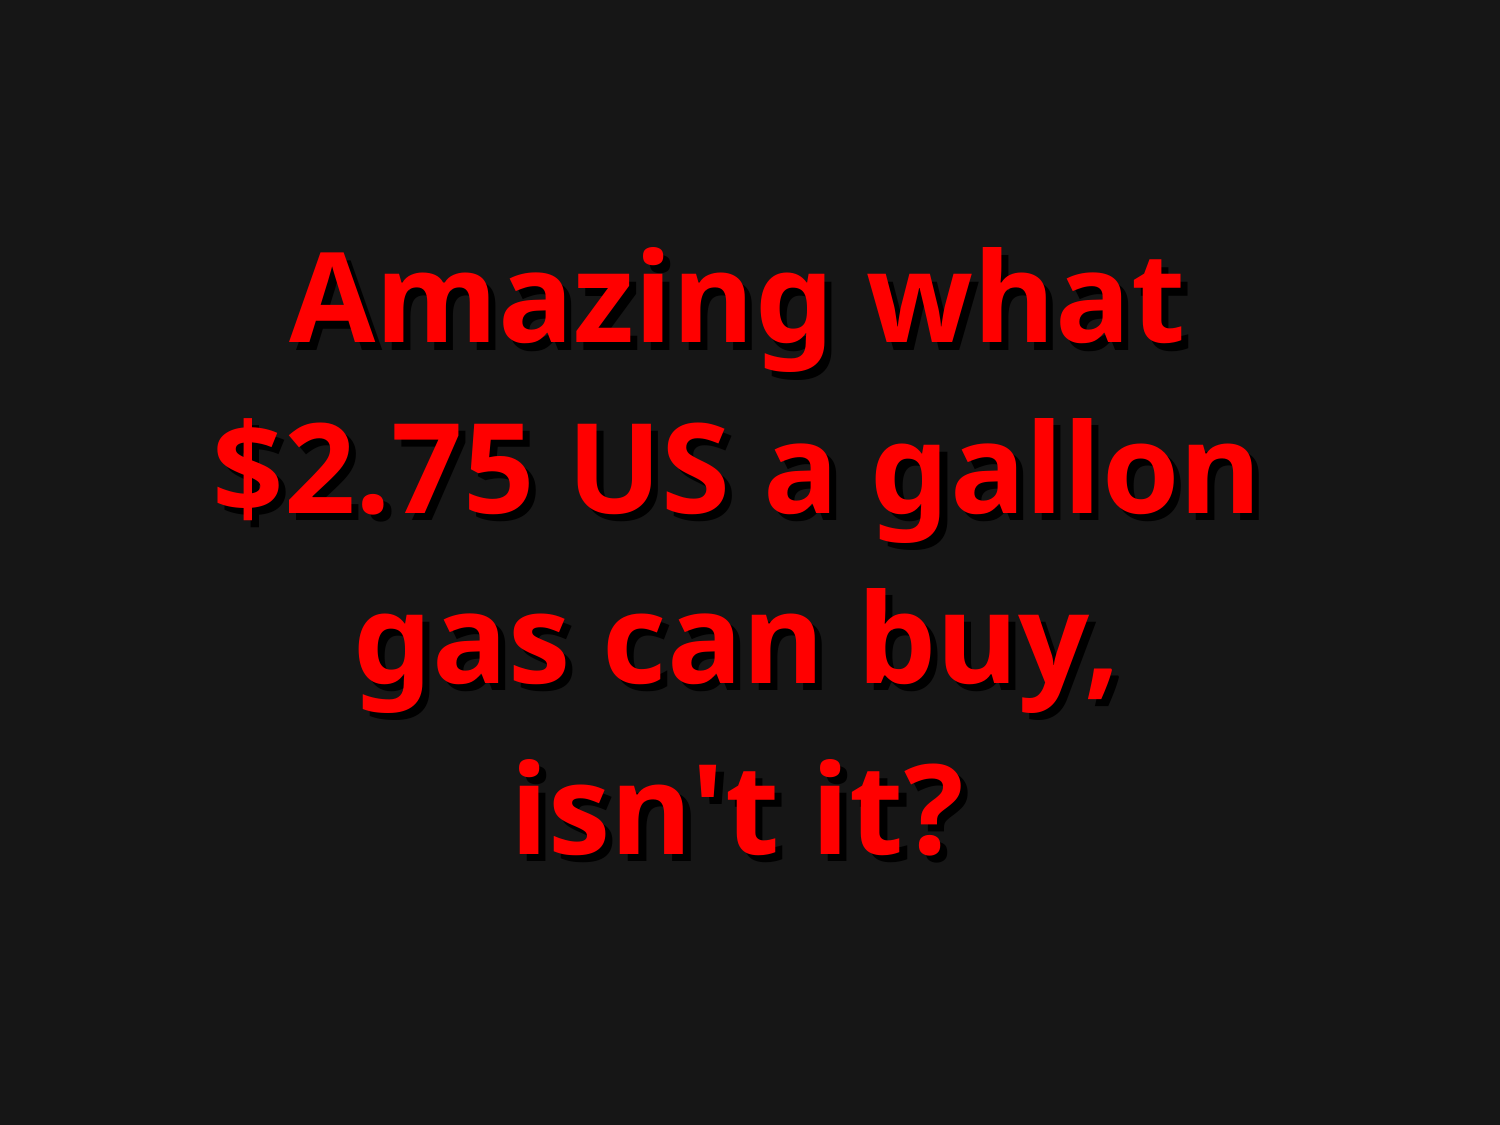

# Amazing what $2.75 US a gallon gas can buy, isn't it?